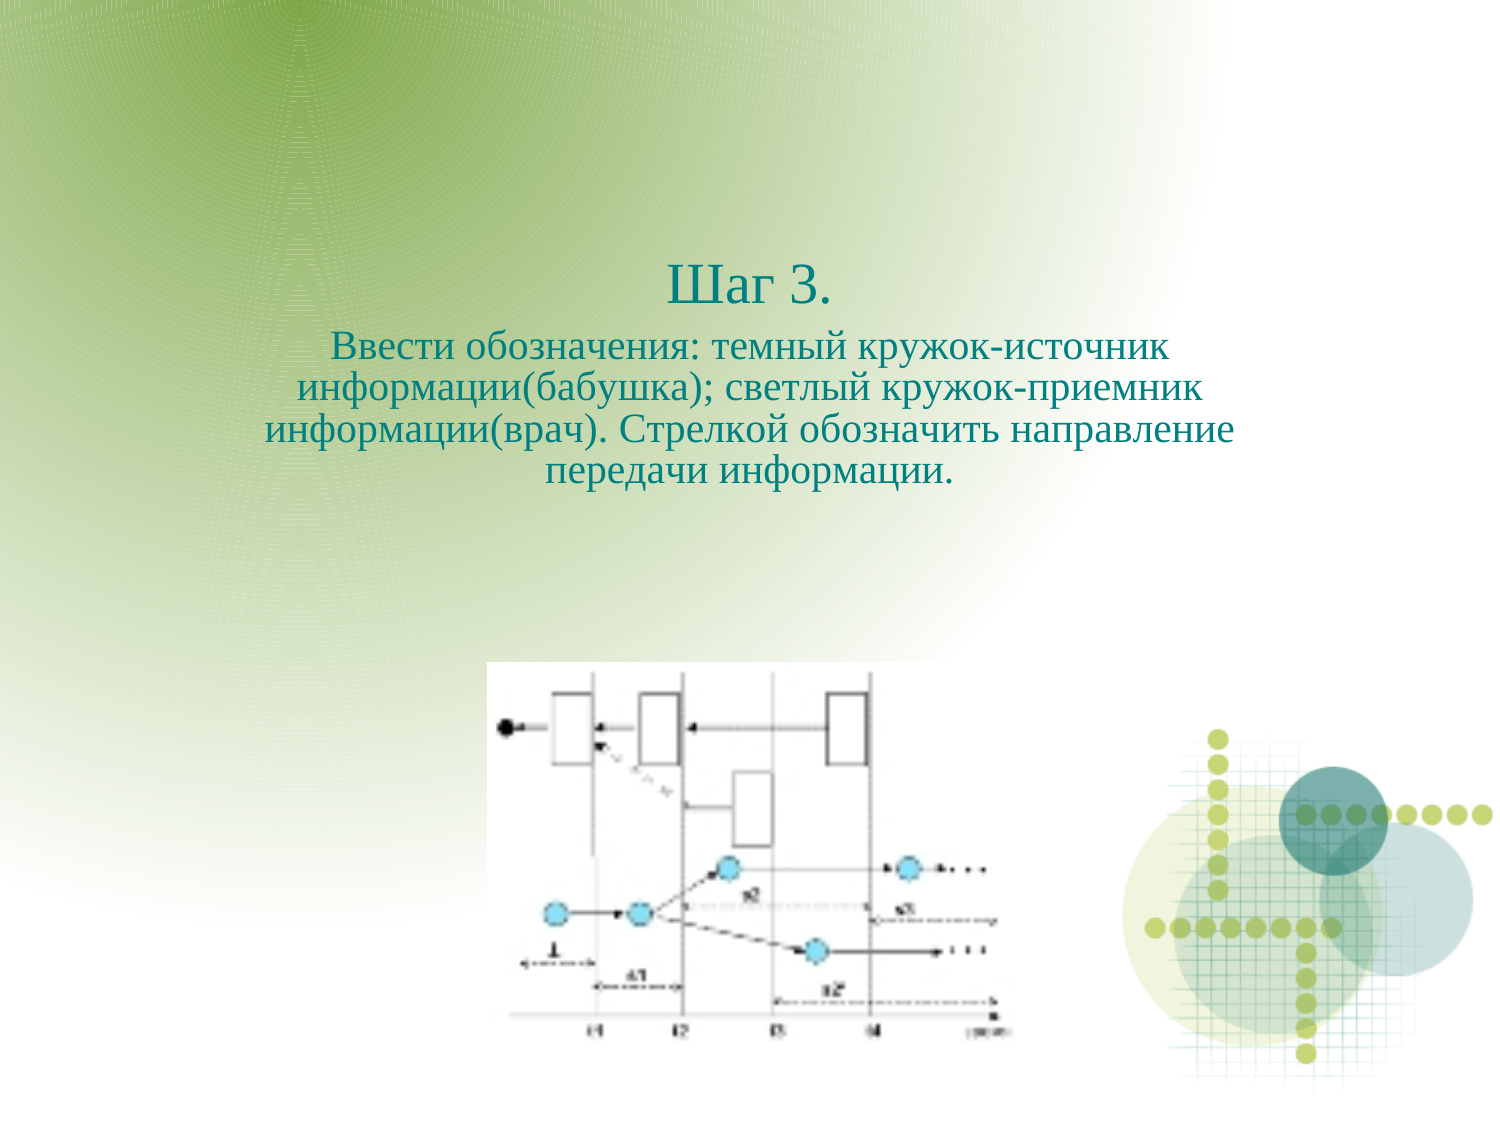

Шаг 3.
Ввести обозначения: темный кружок-источник информации(бабушка); светлый кружок-приемник информации(врач). Стрелкой обозначить направление передачи информации.
#